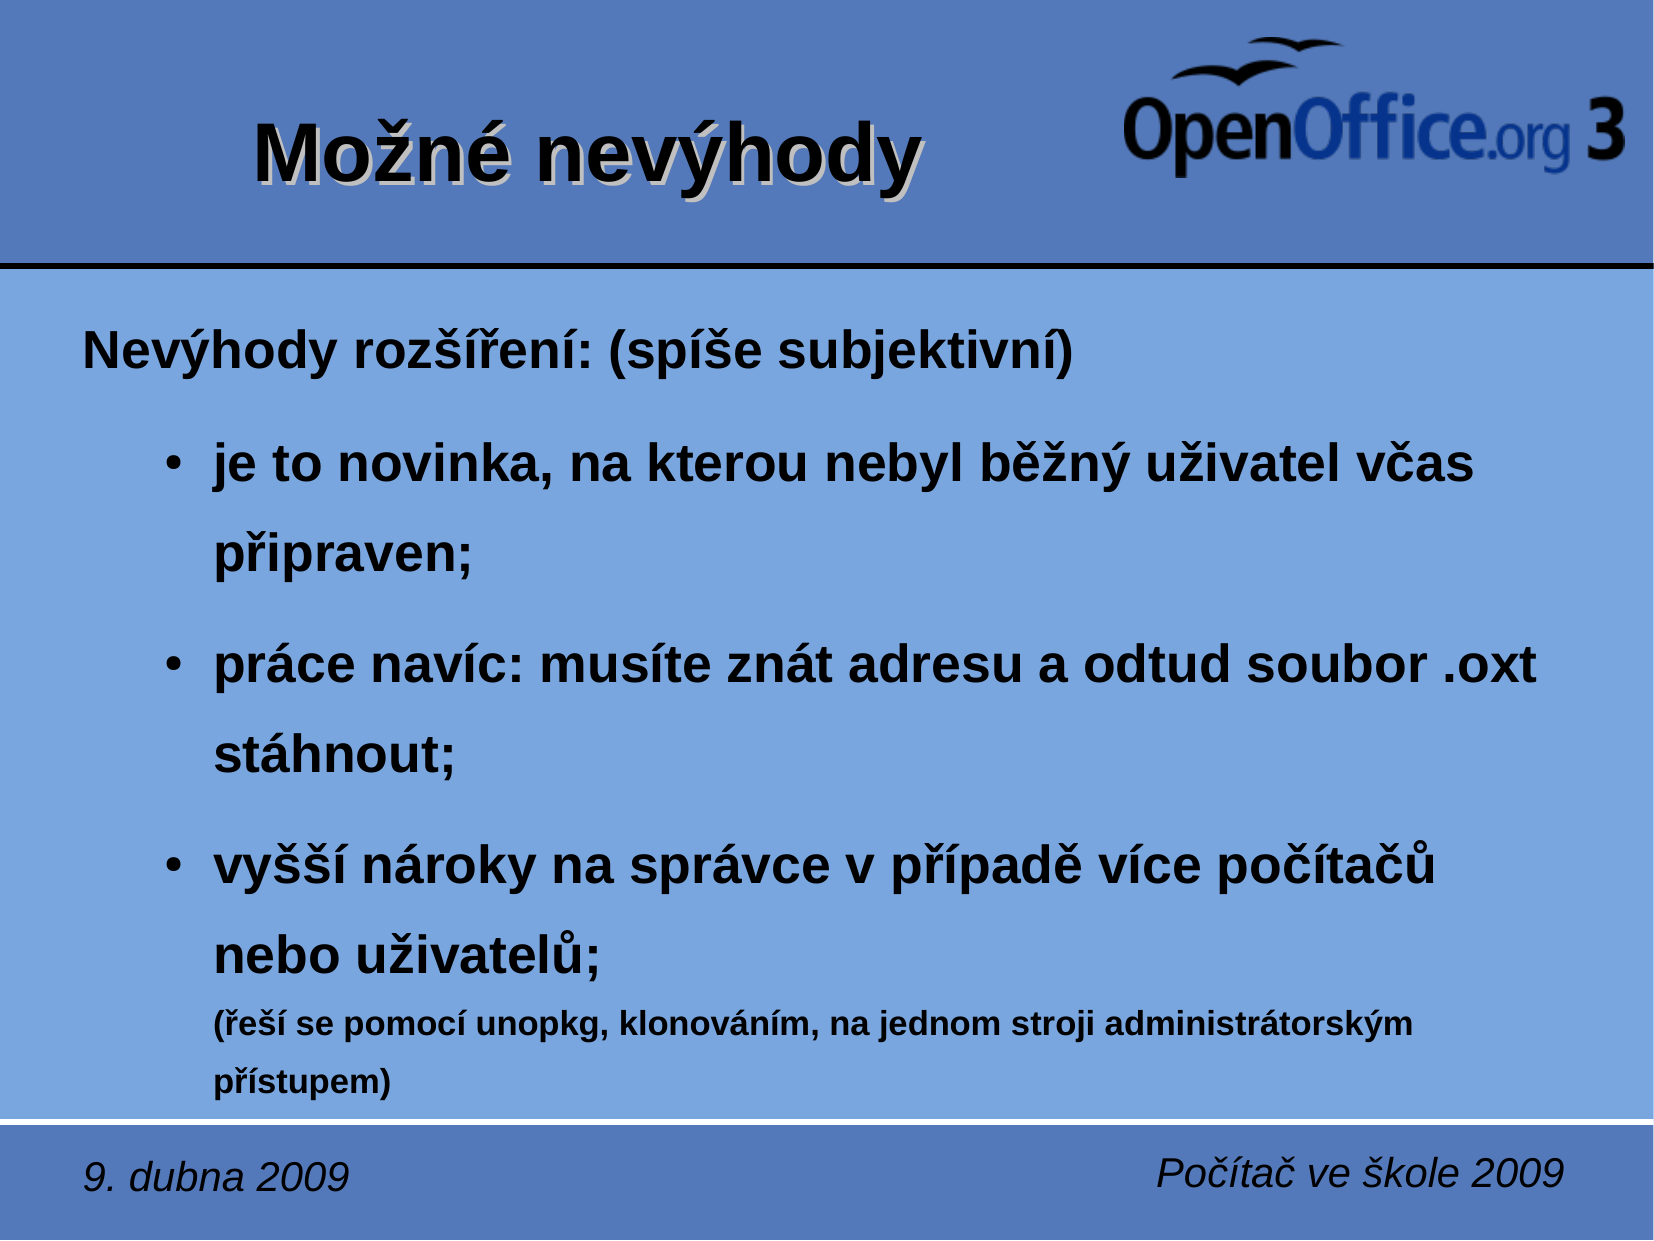

# Možné nevýhody
Nevýhody rozšíření: (spíše subjektivní)
je to novinka, na kterou nebyl běžný uživatel včas připraven;
práce navíc: musíte znát adresu a odtud soubor .oxt stáhnout;
vyšší nároky na správce v případě více počítačů nebo uživatelů;
(řeší se pomocí unopkg, klonováním, na jednom stroji administrátorským přístupem)
Počítač ve škole 2009
9. dubna 2009